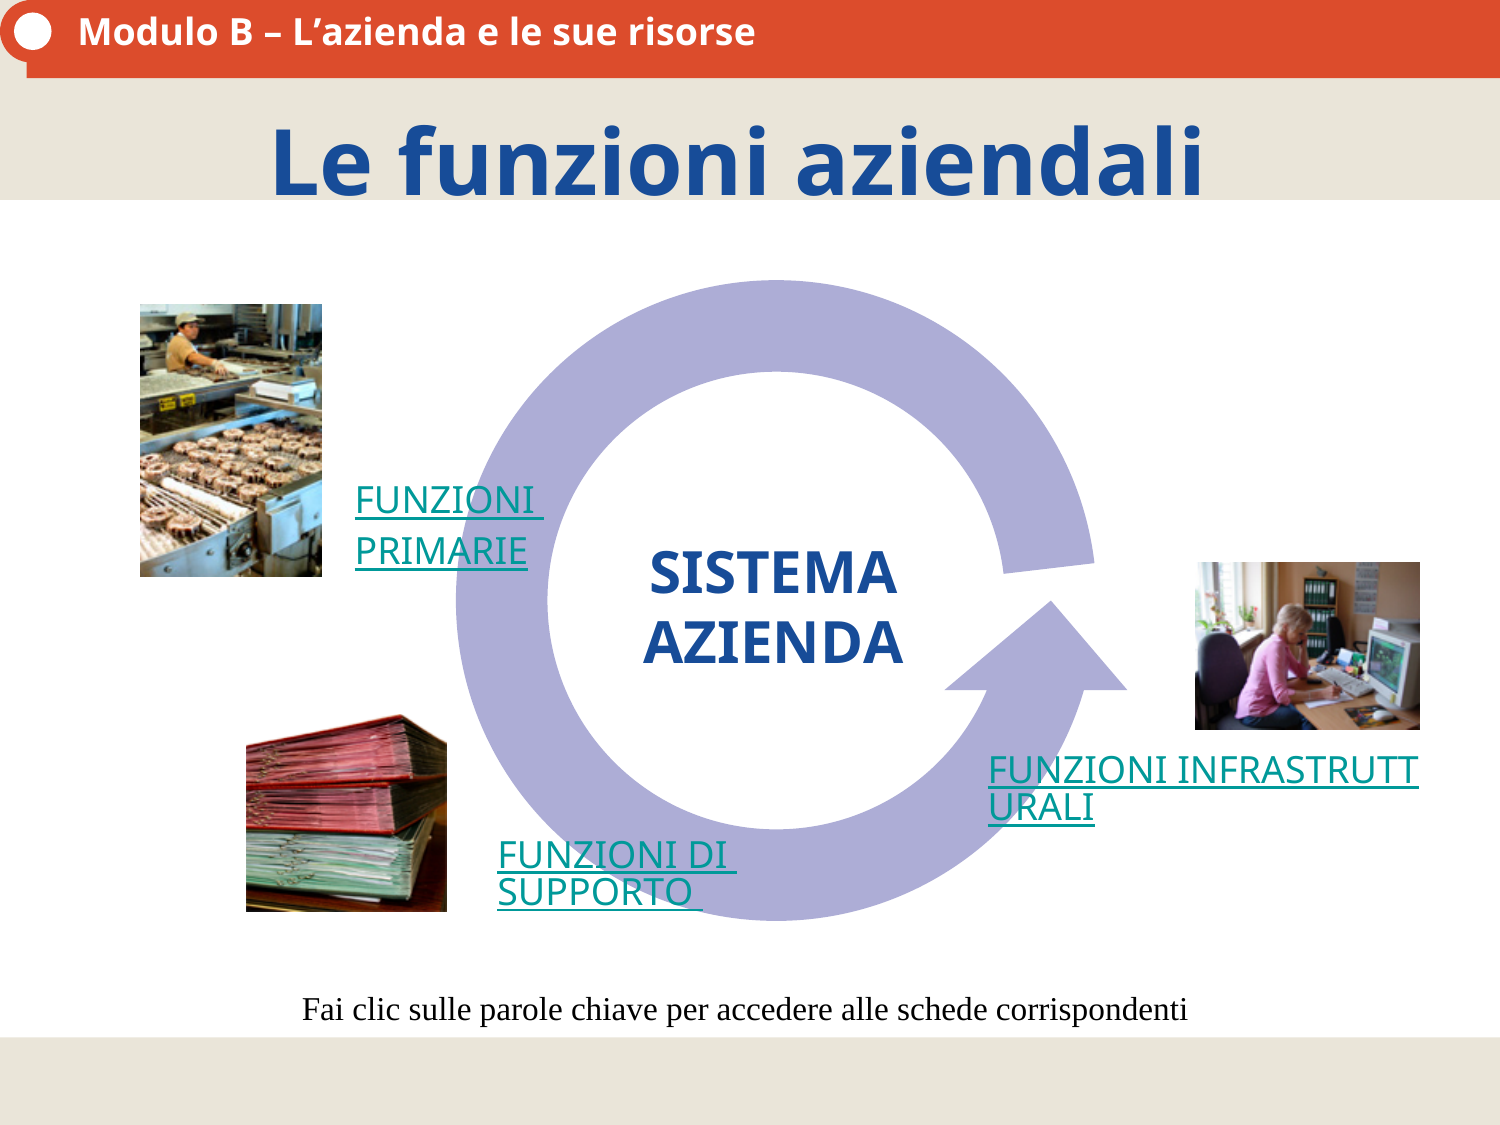

# Le funzioni aziendali
FUNZIONI PRIMARIE
SISTEMA AZIENDA
FUNZIONI INFRASTRUTTURALI
FUNZIONI DI SUPPORTO
Fai clic sulle parole chiave per accedere alle schede corrispondenti